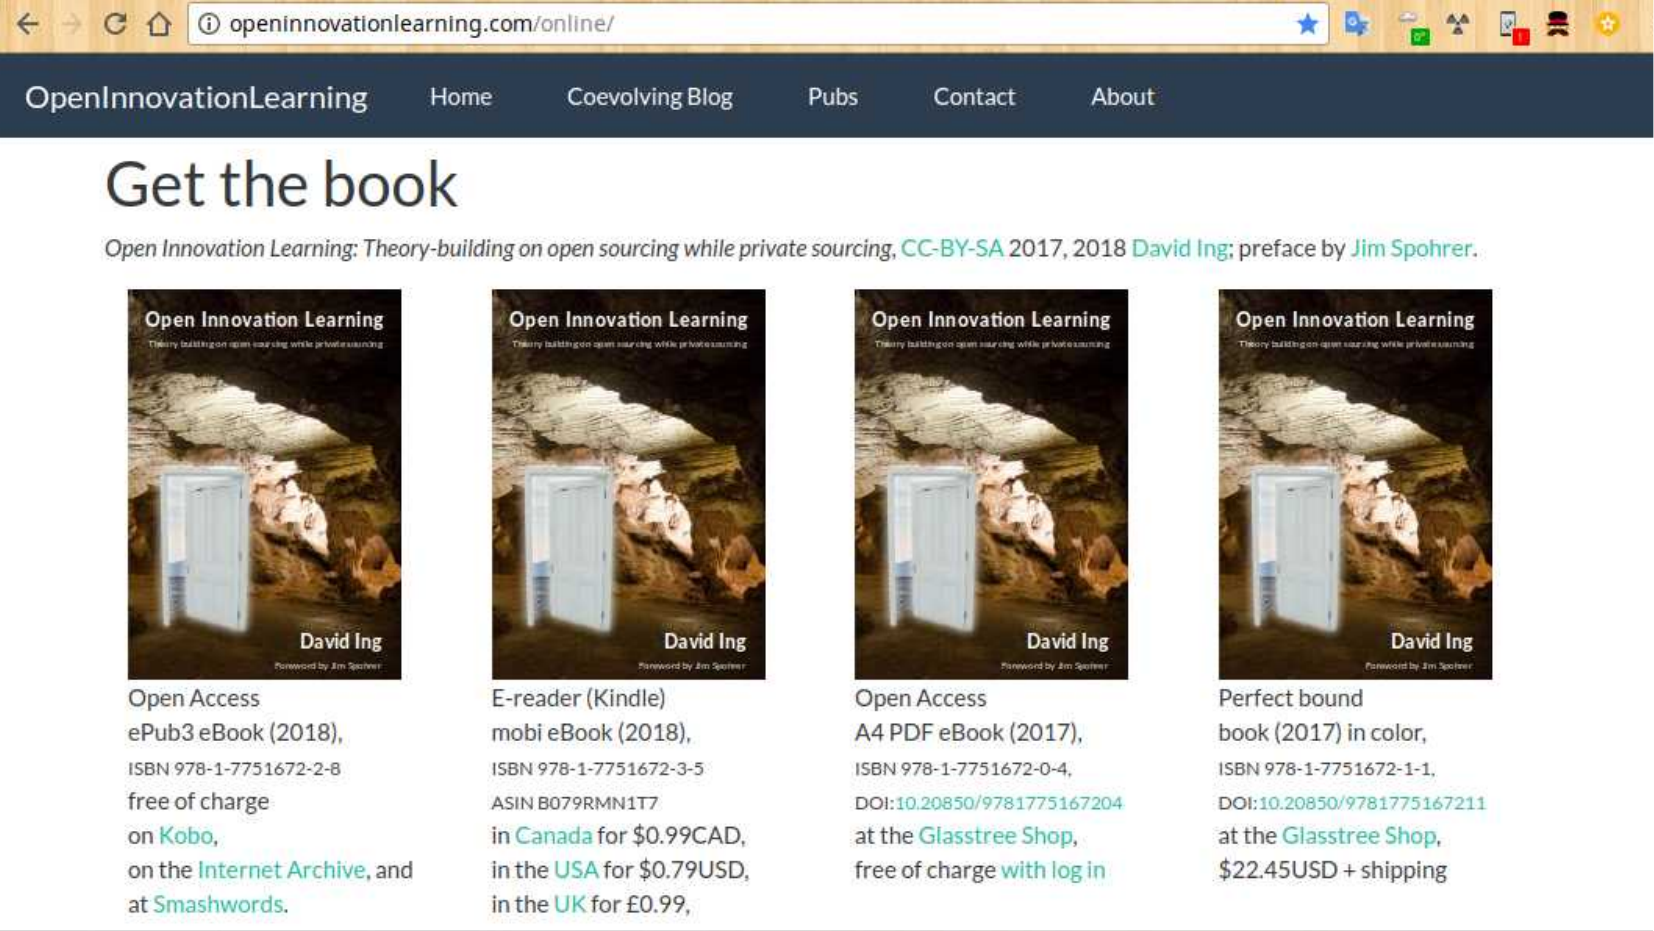

# Open Innovation Learning – book
Innovation Learning for Sustainability: What is smarter for urban systems?
April 2018
27